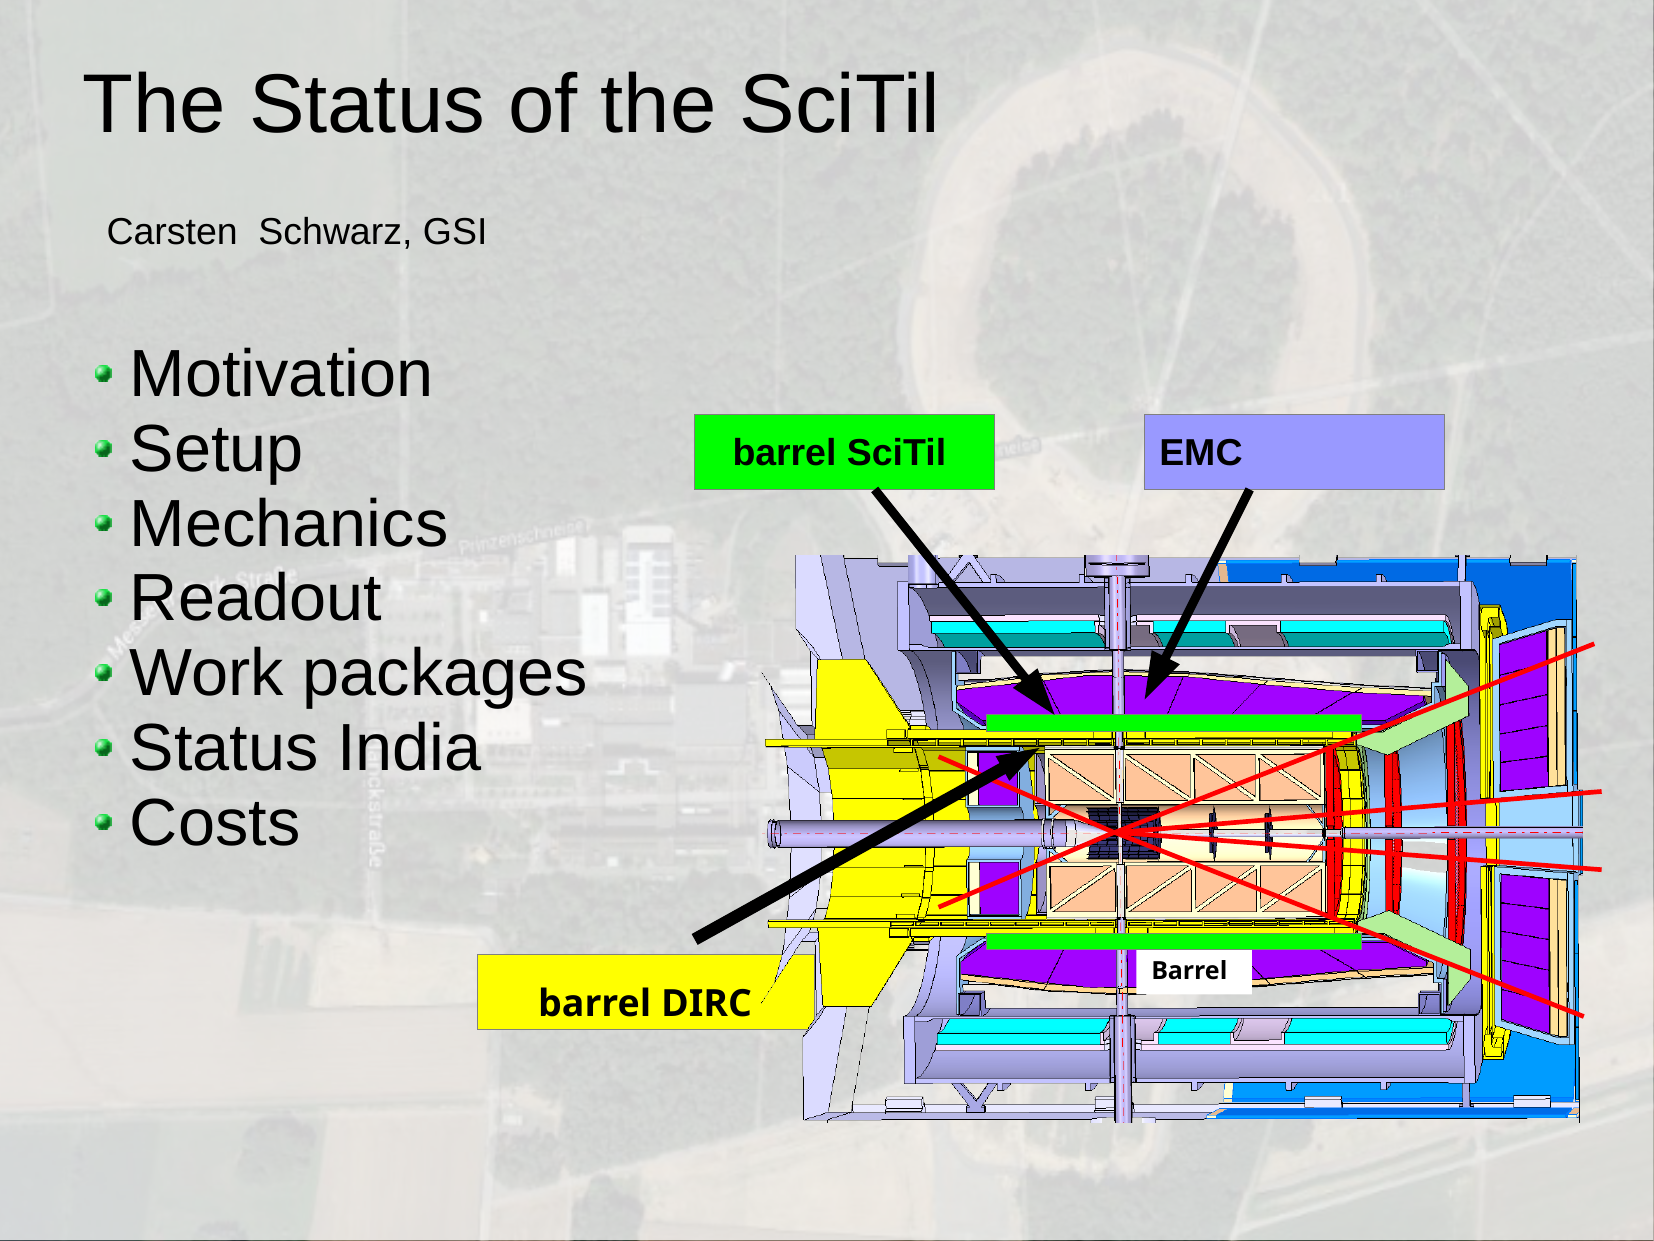

# The Status of the SciTil
Carsten Schwarz, GSI
 Motivation
 Setup
 Mechanics
 Readout
 Work packages
 Status India
 Costs
barrel SciTil
EMC
Barrel
barrel DIRC